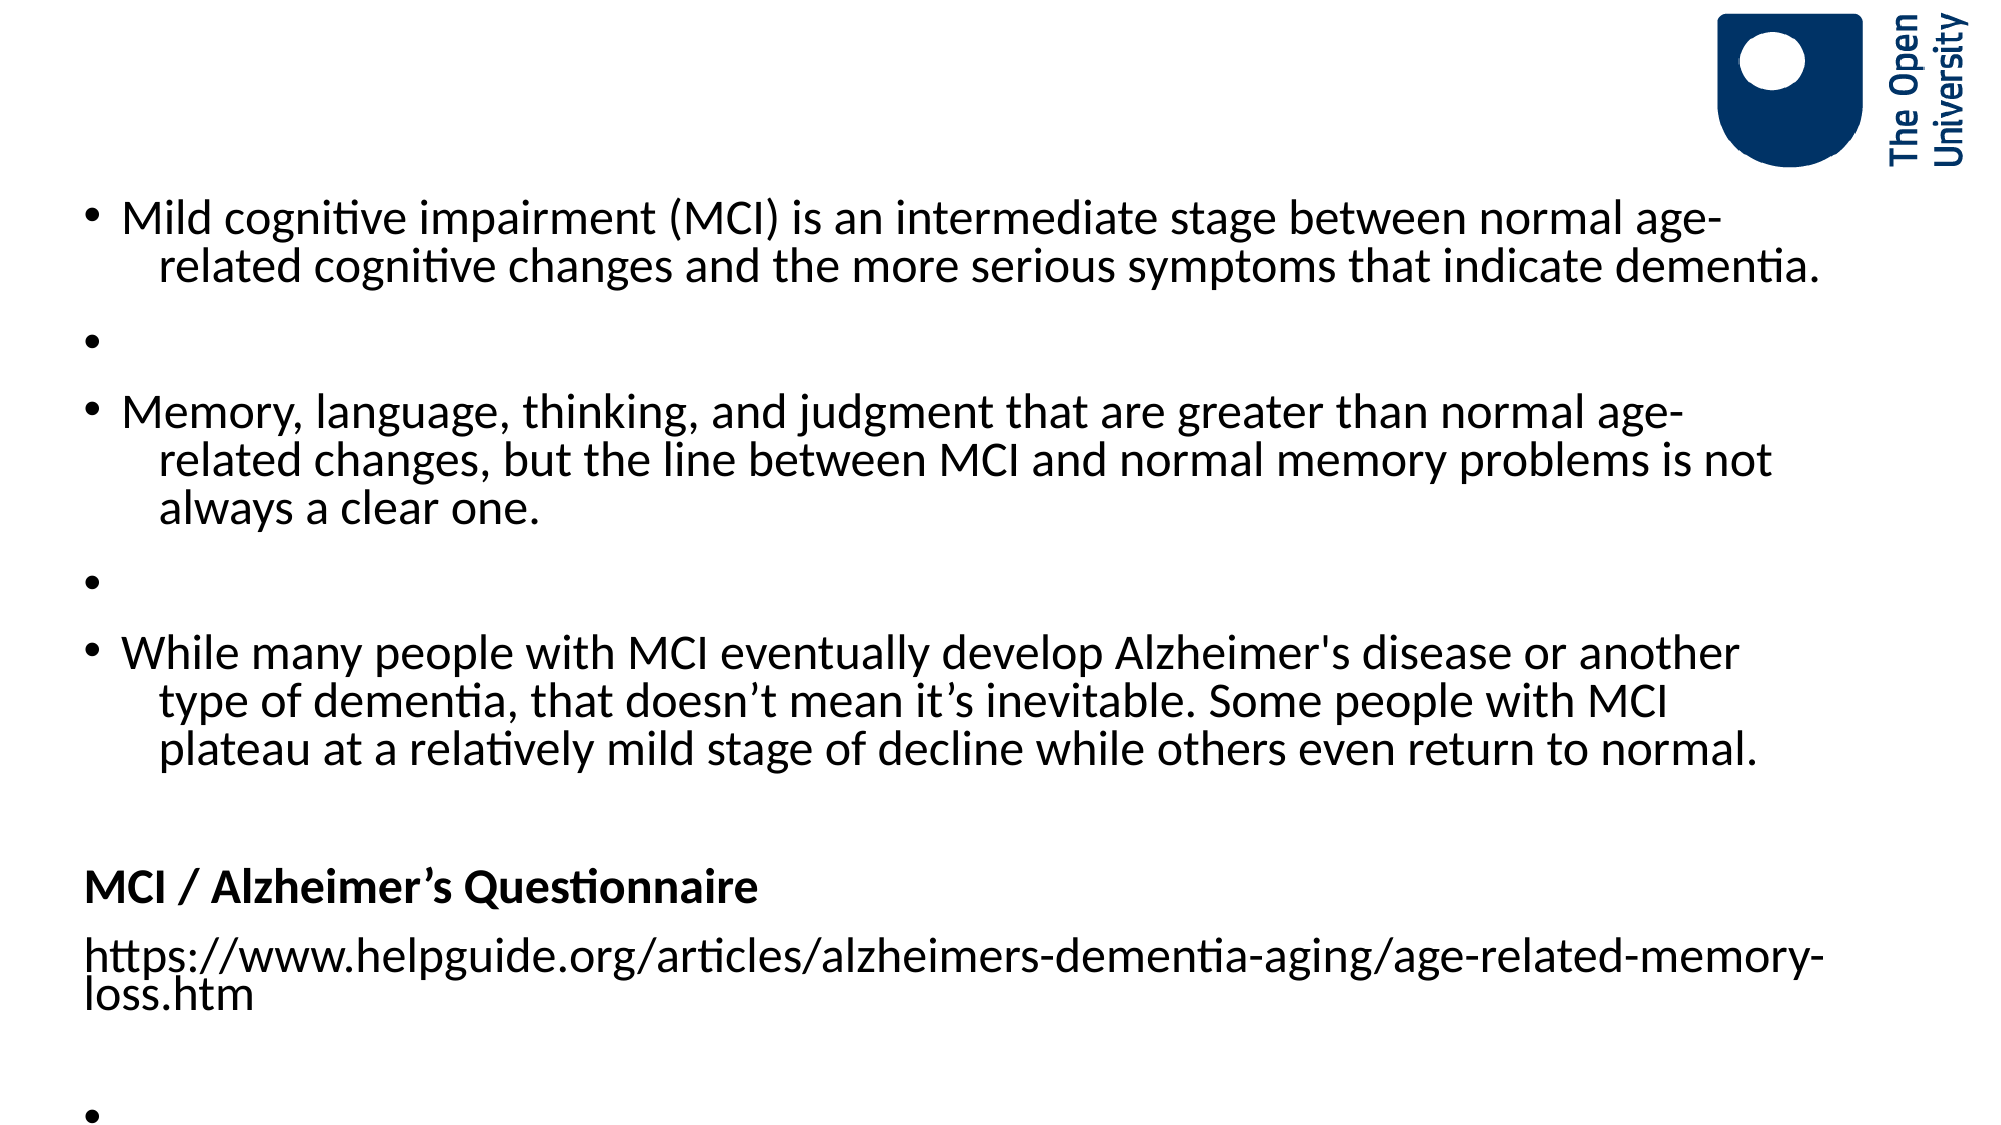

# Mild cognitive impairment (MCI) is an intermediate stage between normal age-related cognitive changes and the more serious symptoms that indicate dementia.
Memory, language, thinking, and judgment that are greater than normal age-related changes, but the line between MCI and normal memory problems is not always a clear one.
While many people with MCI eventually develop Alzheimer's disease or another type of dementia, that doesn’t mean it’s inevitable. Some people with MCI plateau at a relatively mild stage of decline while others even return to normal.
MCI / Alzheimer’s Questionnaire
https://www.helpguide.org/articles/alzheimers-dementia-aging/age-related-memory-loss.htm